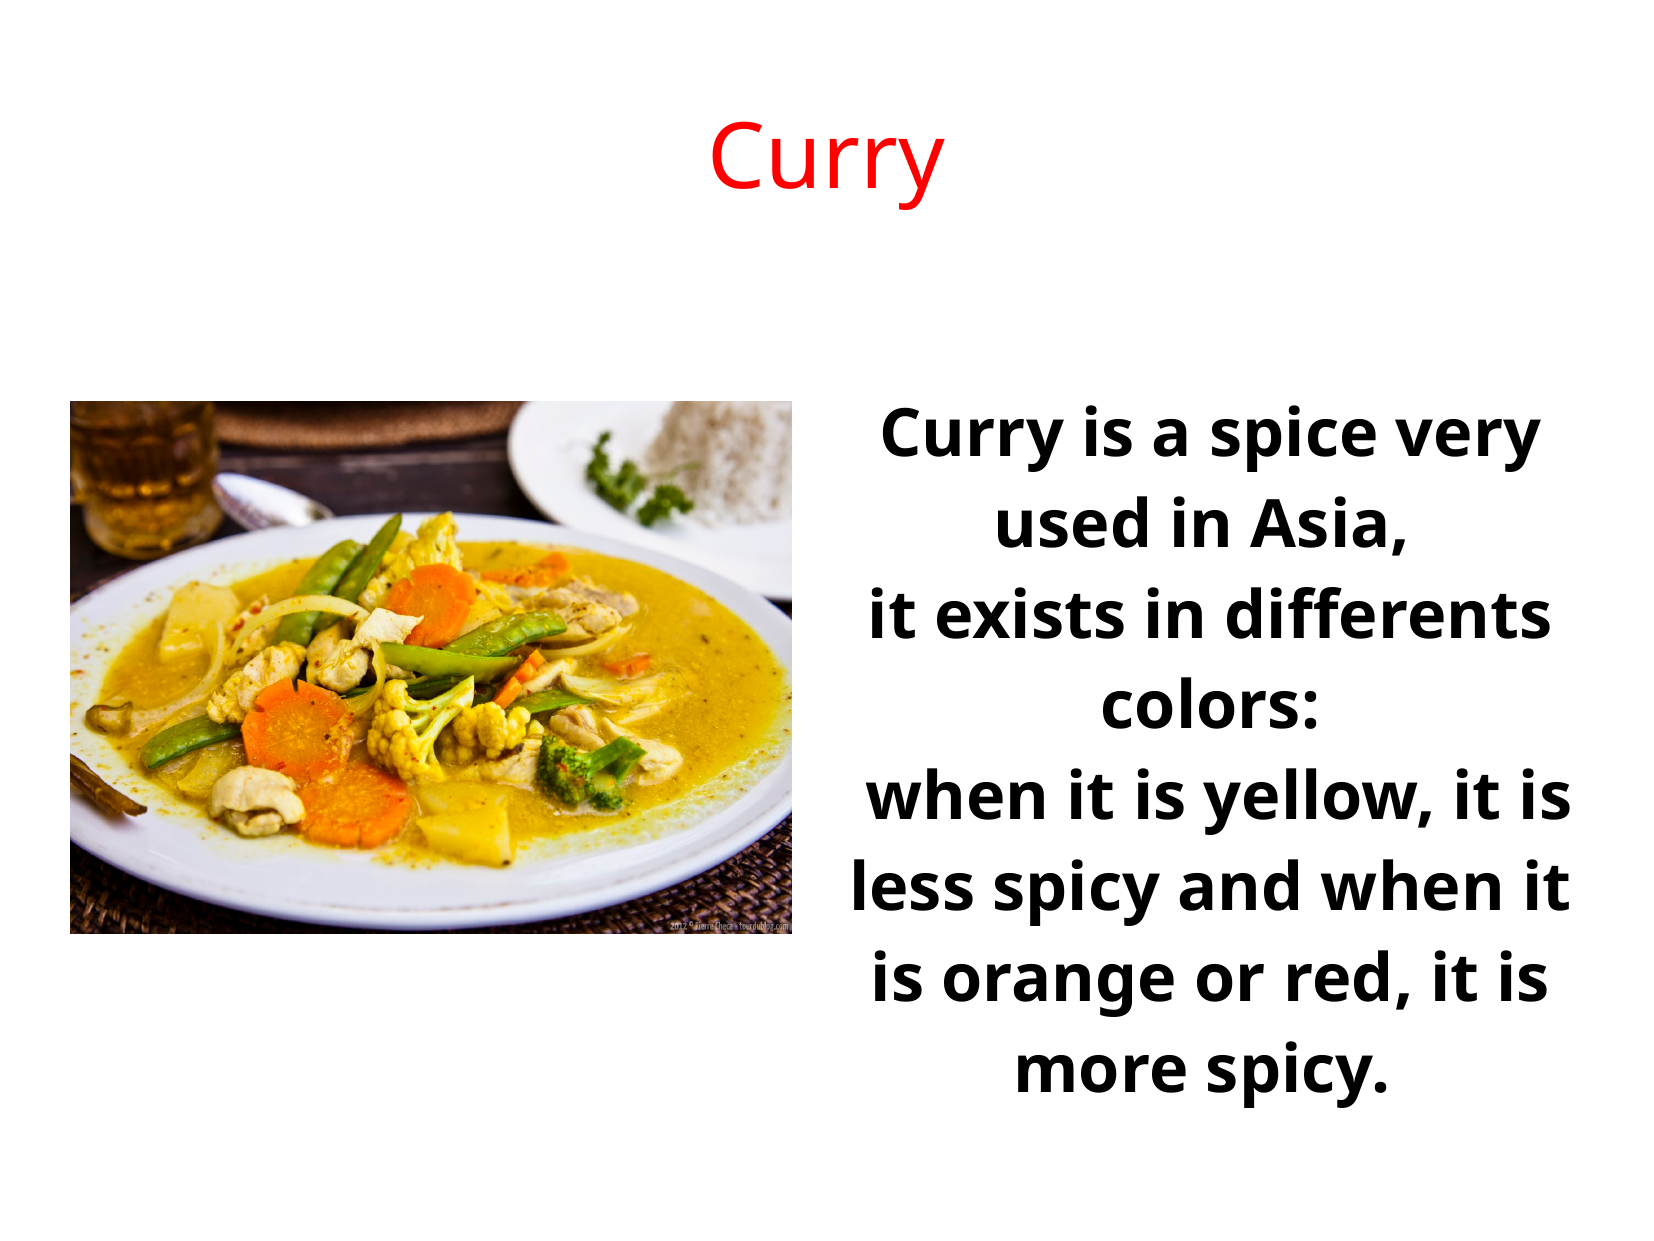

# Curry
Curry is a spice very used in Asia,
it exists in differents colors:
 when it is yellow, it is less spicy and when it is orange or red, it is more spicy.